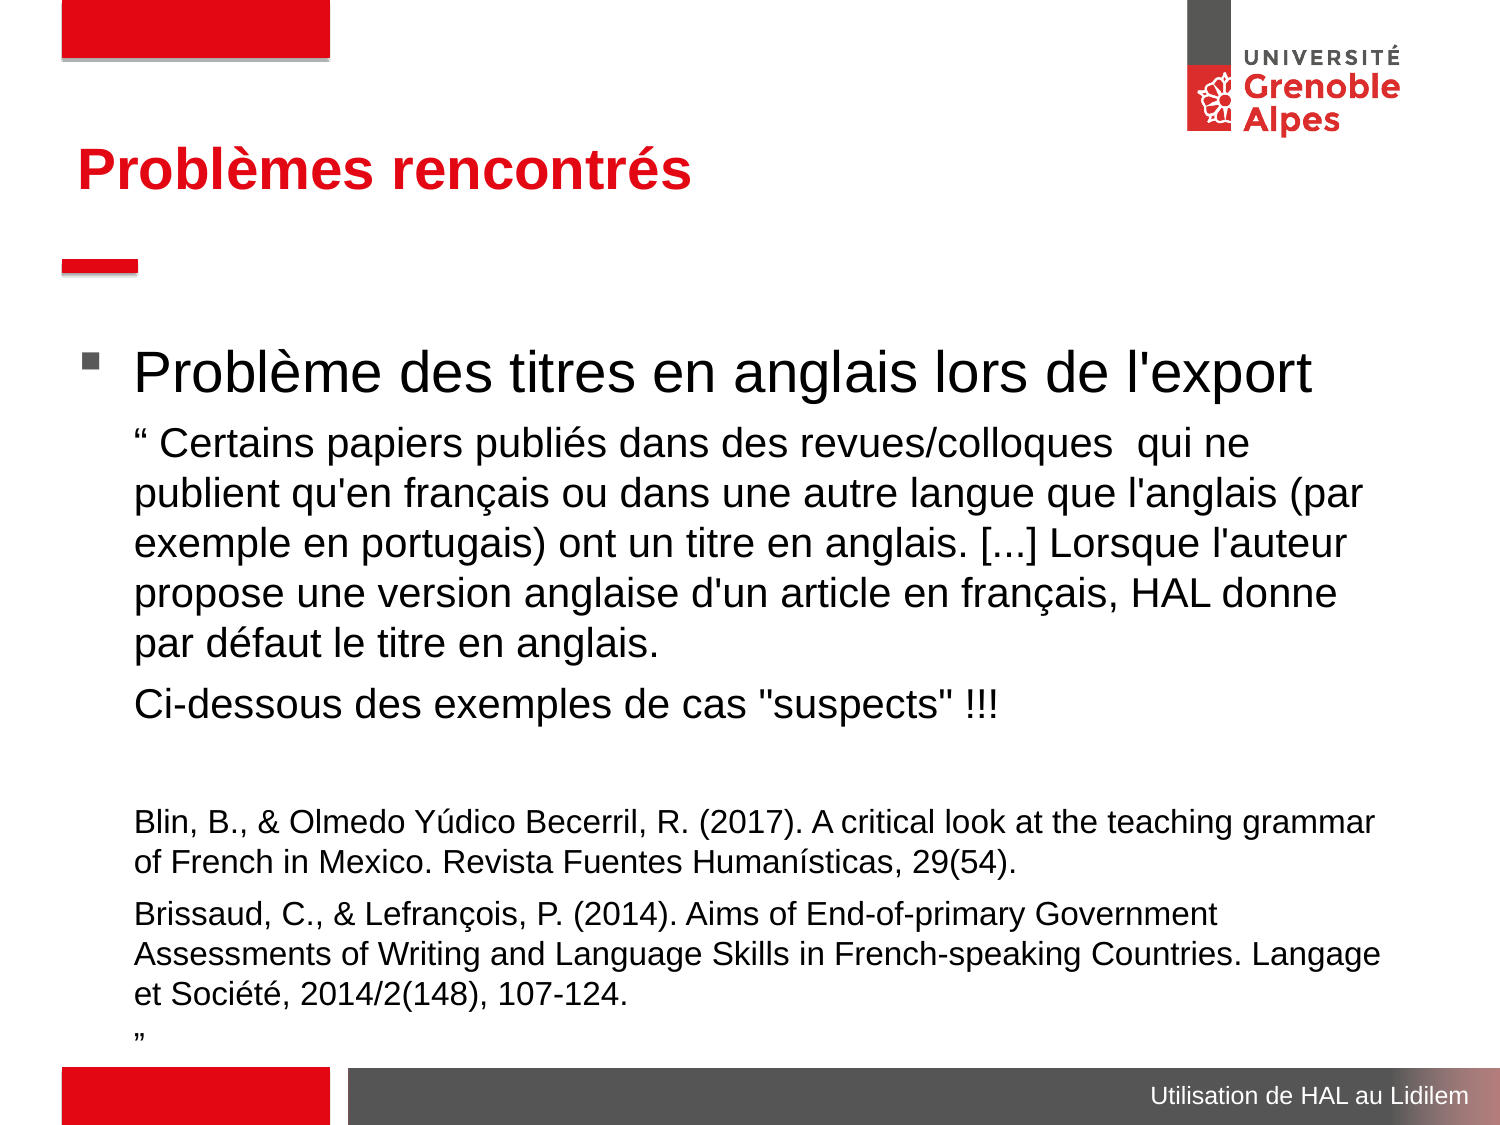

# Problèmes rencontrés
Problème des titres en anglais lors de l'export
“ Certains papiers publiés dans des revues/colloques qui ne publient qu'en français ou dans une autre langue que l'anglais (par exemple en portugais) ont un titre en anglais. [...] Lorsque l'auteur propose une version anglaise d'un article en français, HAL donne par défaut le titre en anglais.
Ci-dessous des exemples de cas "suspects" !!!
Blin, B., & Olmedo Yúdico Becerril, R. (2017). A critical look at the teaching grammar of French in Mexico. Revista Fuentes Humanísticas, 29(54).
Brissaud, C., & Lefrançois, P. (2014). Aims of End-of-primary Government Assessments of Writing and Language Skills in French-speaking Countries. Langage et Société, 2014/2(148), 107‑124.
”
Utilisation de HAL au Lidilem